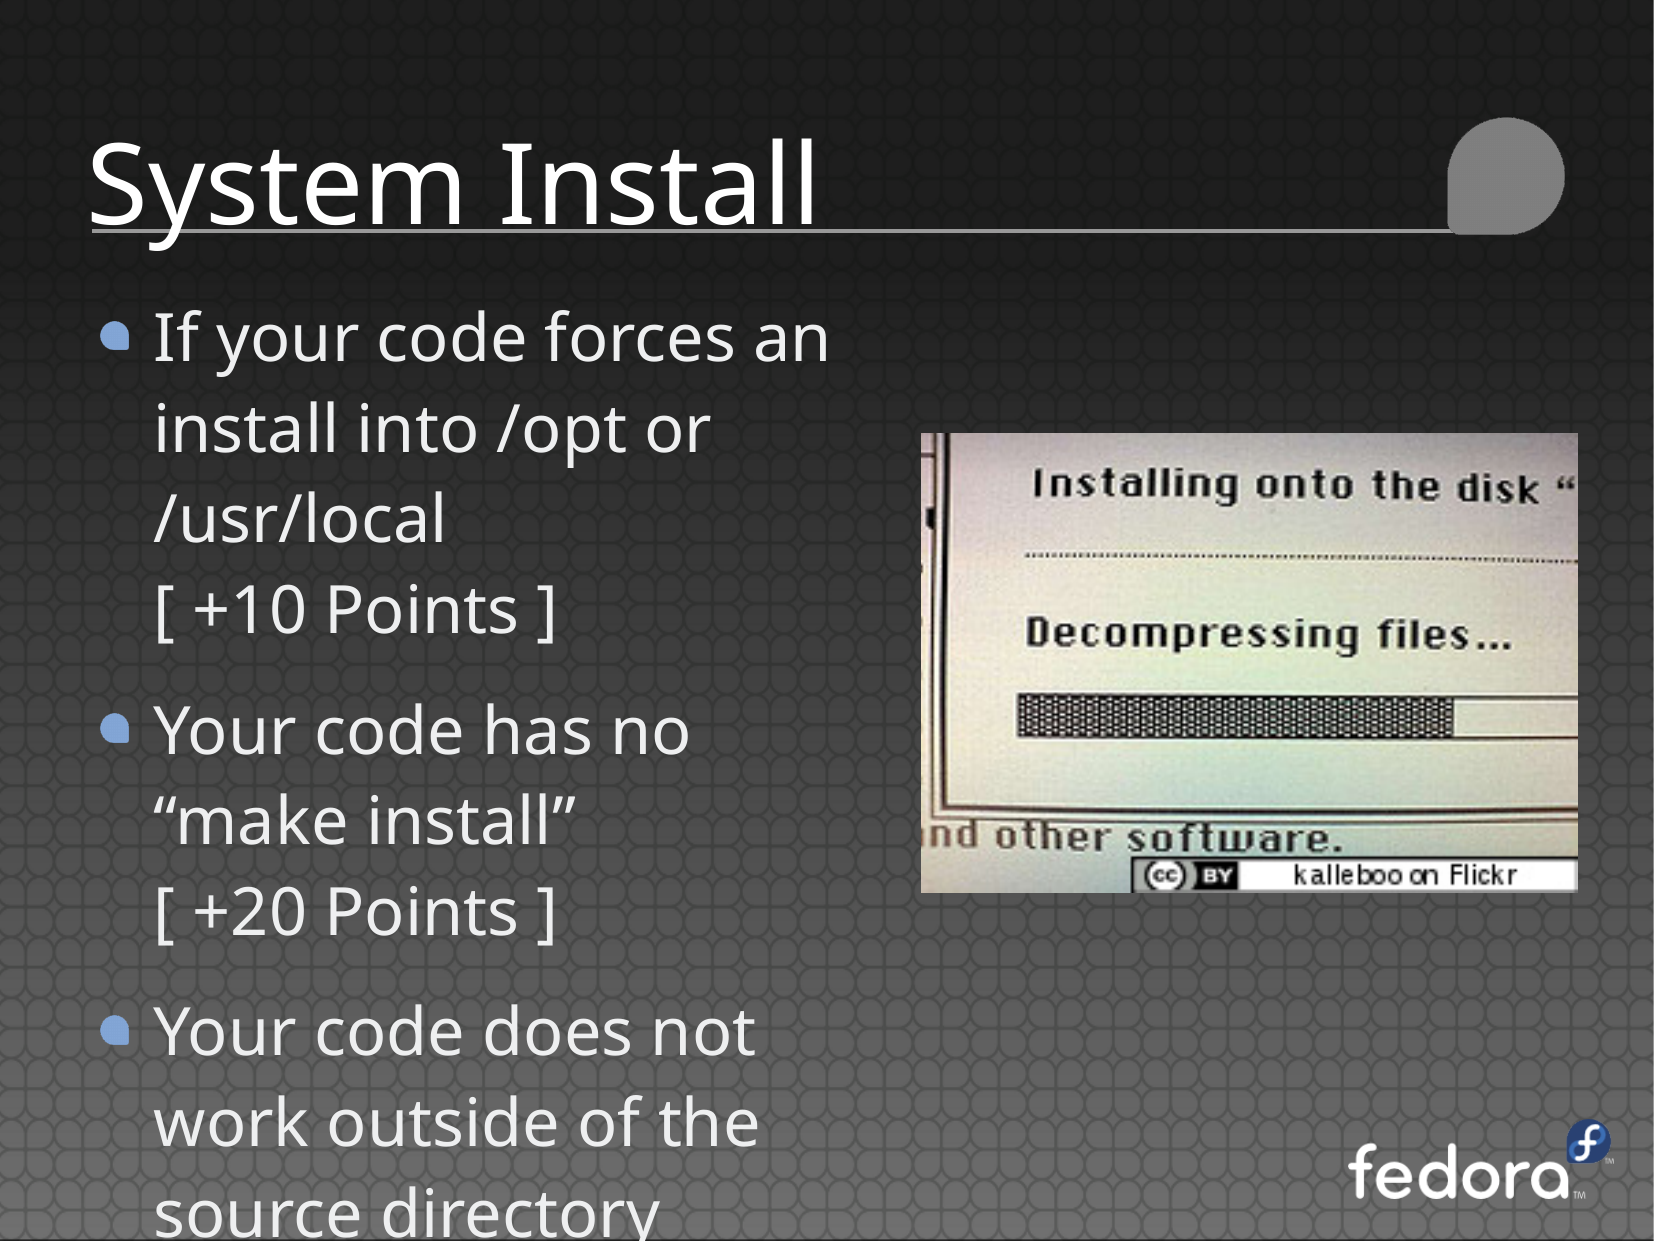

# System Install
If your code forces an install into /opt or /usr/local
[ +10 Points ]
Your code has no “make install”
[ +20 Points ]
Your code does not work outside of the source directory
[ +30 Points ]